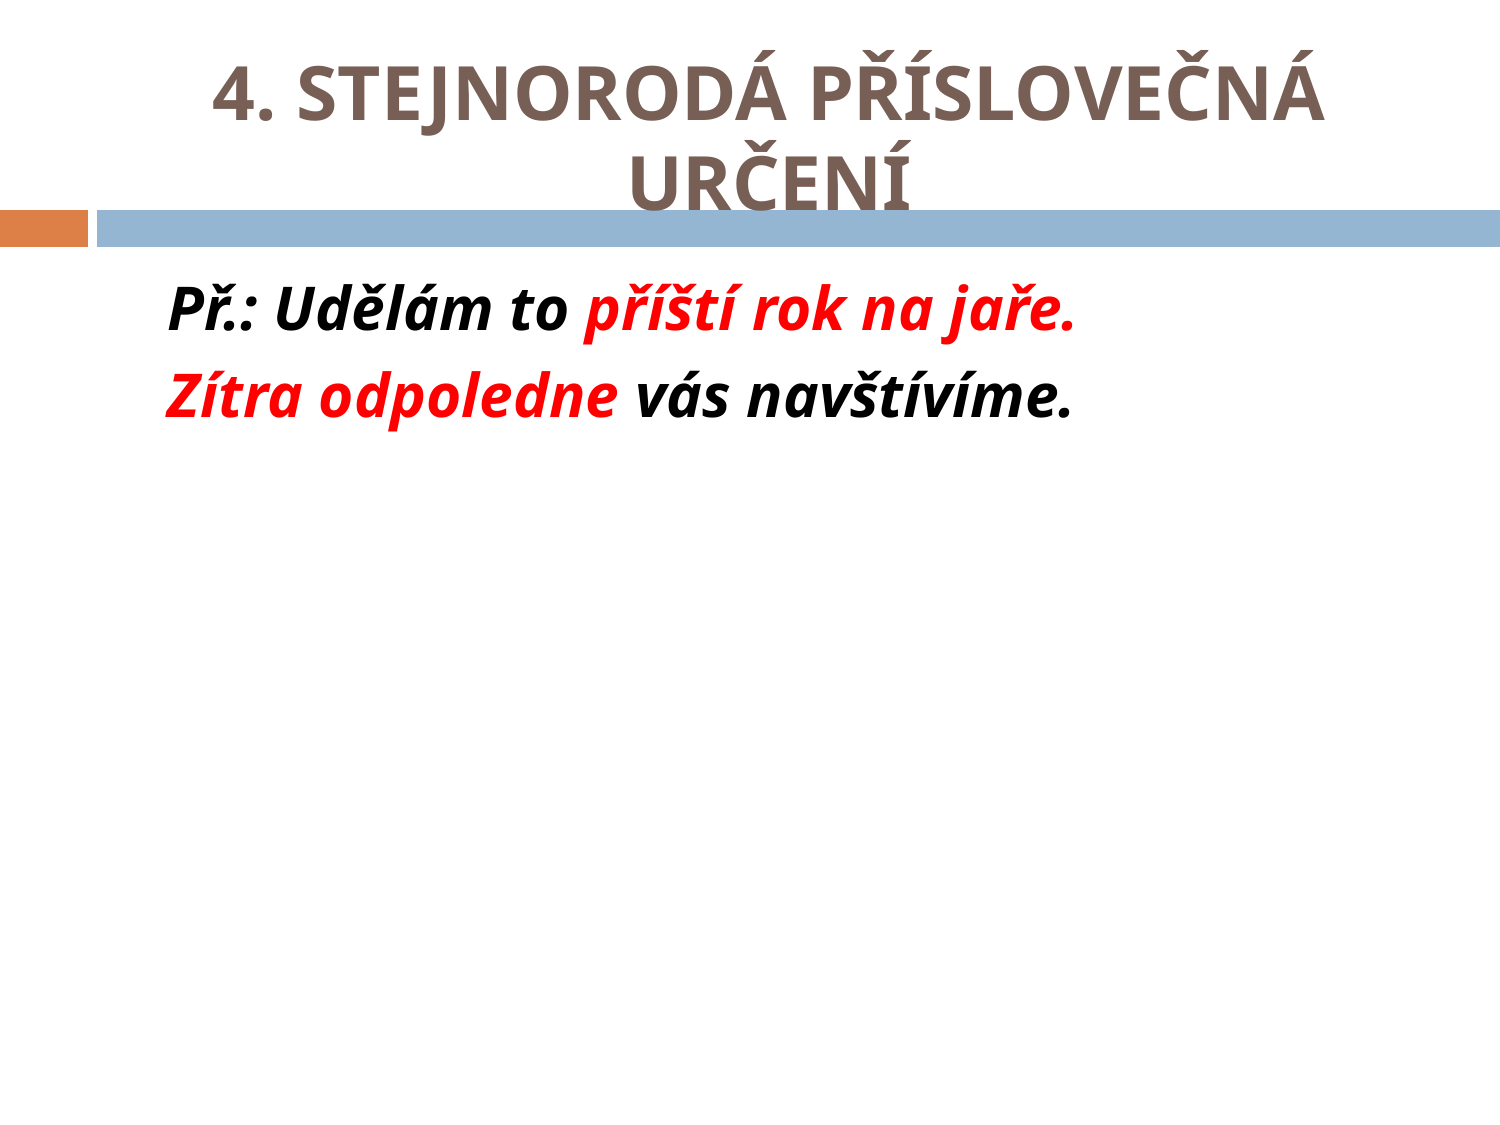

# 4. STEJNORODÁ PŘÍSLOVEČNÁ URČENÍ
Př.: Udělám to příští rok na jaře.
Zítra odpoledne vás navštívíme.